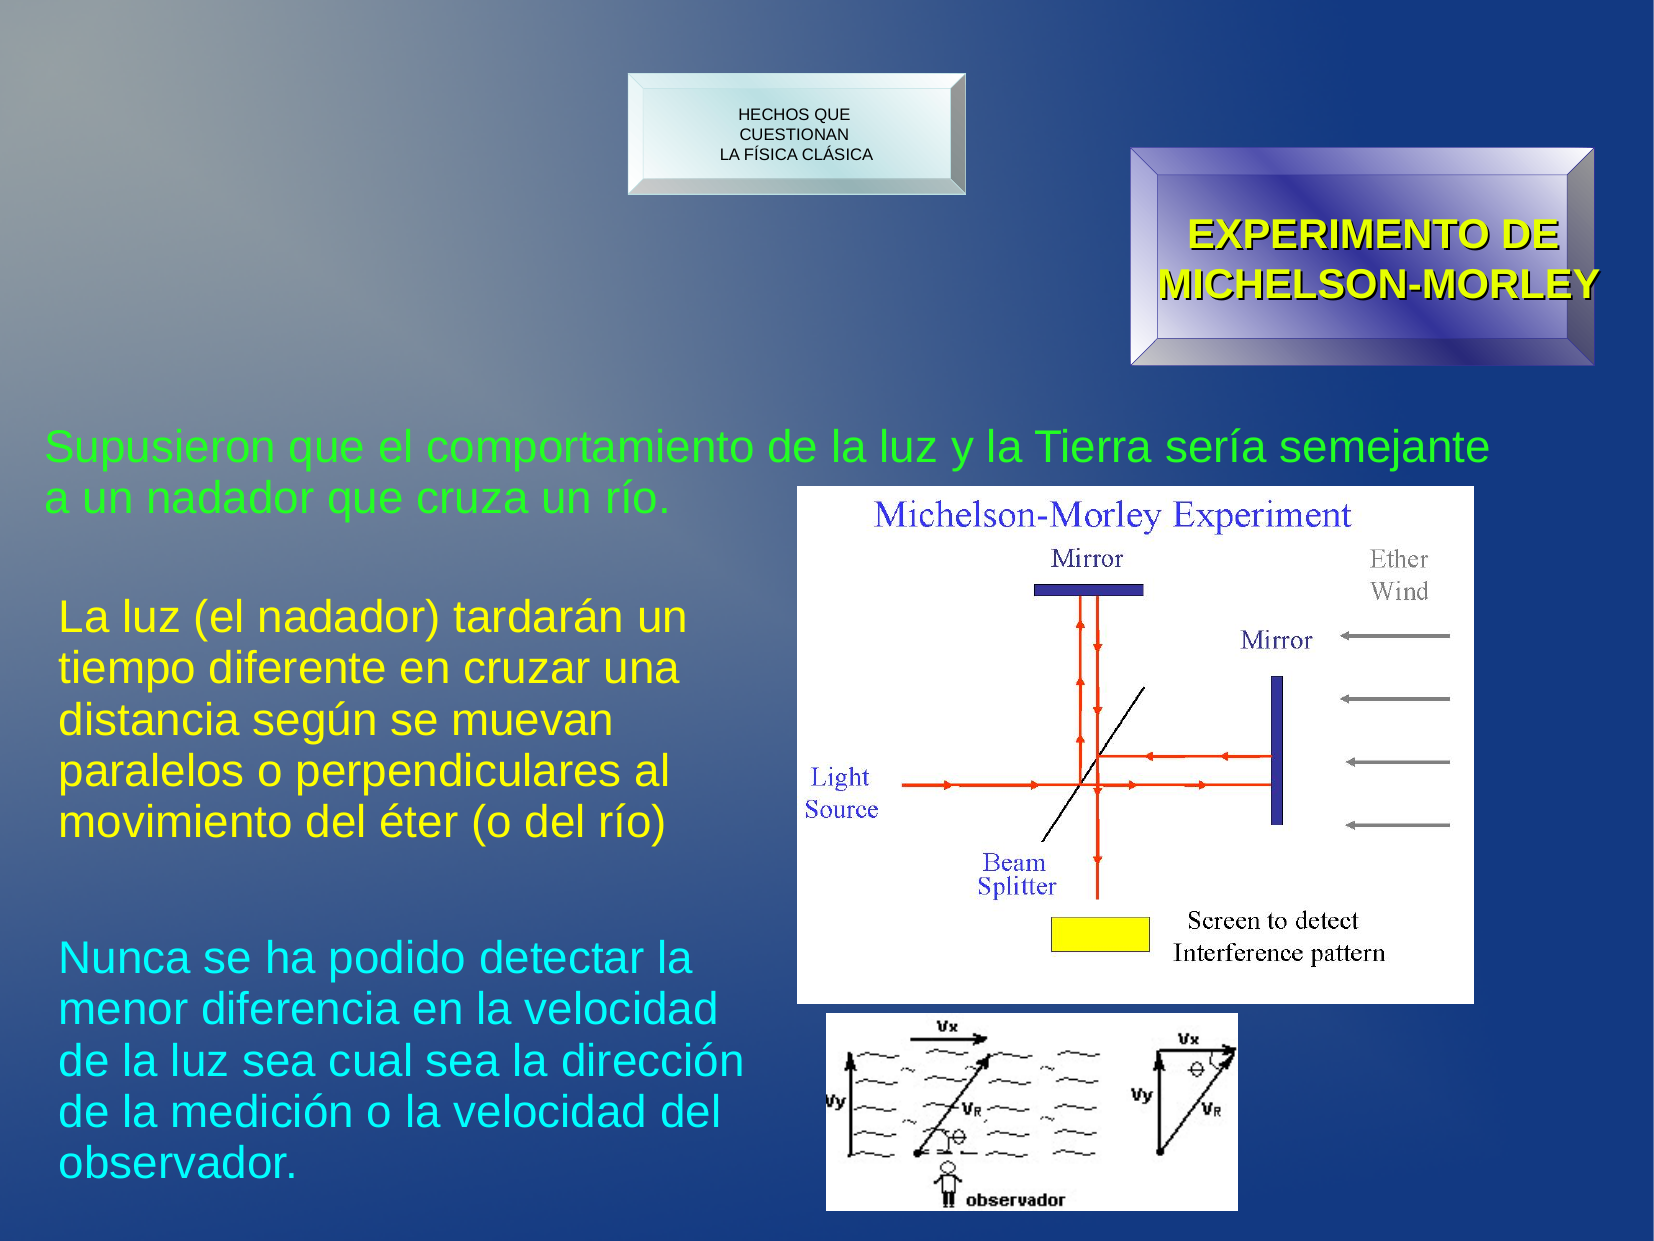

HECHOS QUE
CUESTIONAN
LA FÍSICA CLÁSICA
EXPERIMENTO DE
MICHELSON-MORLEY
Supusieron que el comportamiento de la luz y la Tierra sería semejante a un nadador que cruza un río.
La luz (el nadador) tardarán un tiempo diferente en cruzar una distancia según se muevan paralelos o perpendiculares al movimiento del éter (o del río)
Nunca se ha podido detectar la menor diferencia en la velocidad de la luz sea cual sea la dirección de la medición o la velocidad del observador.